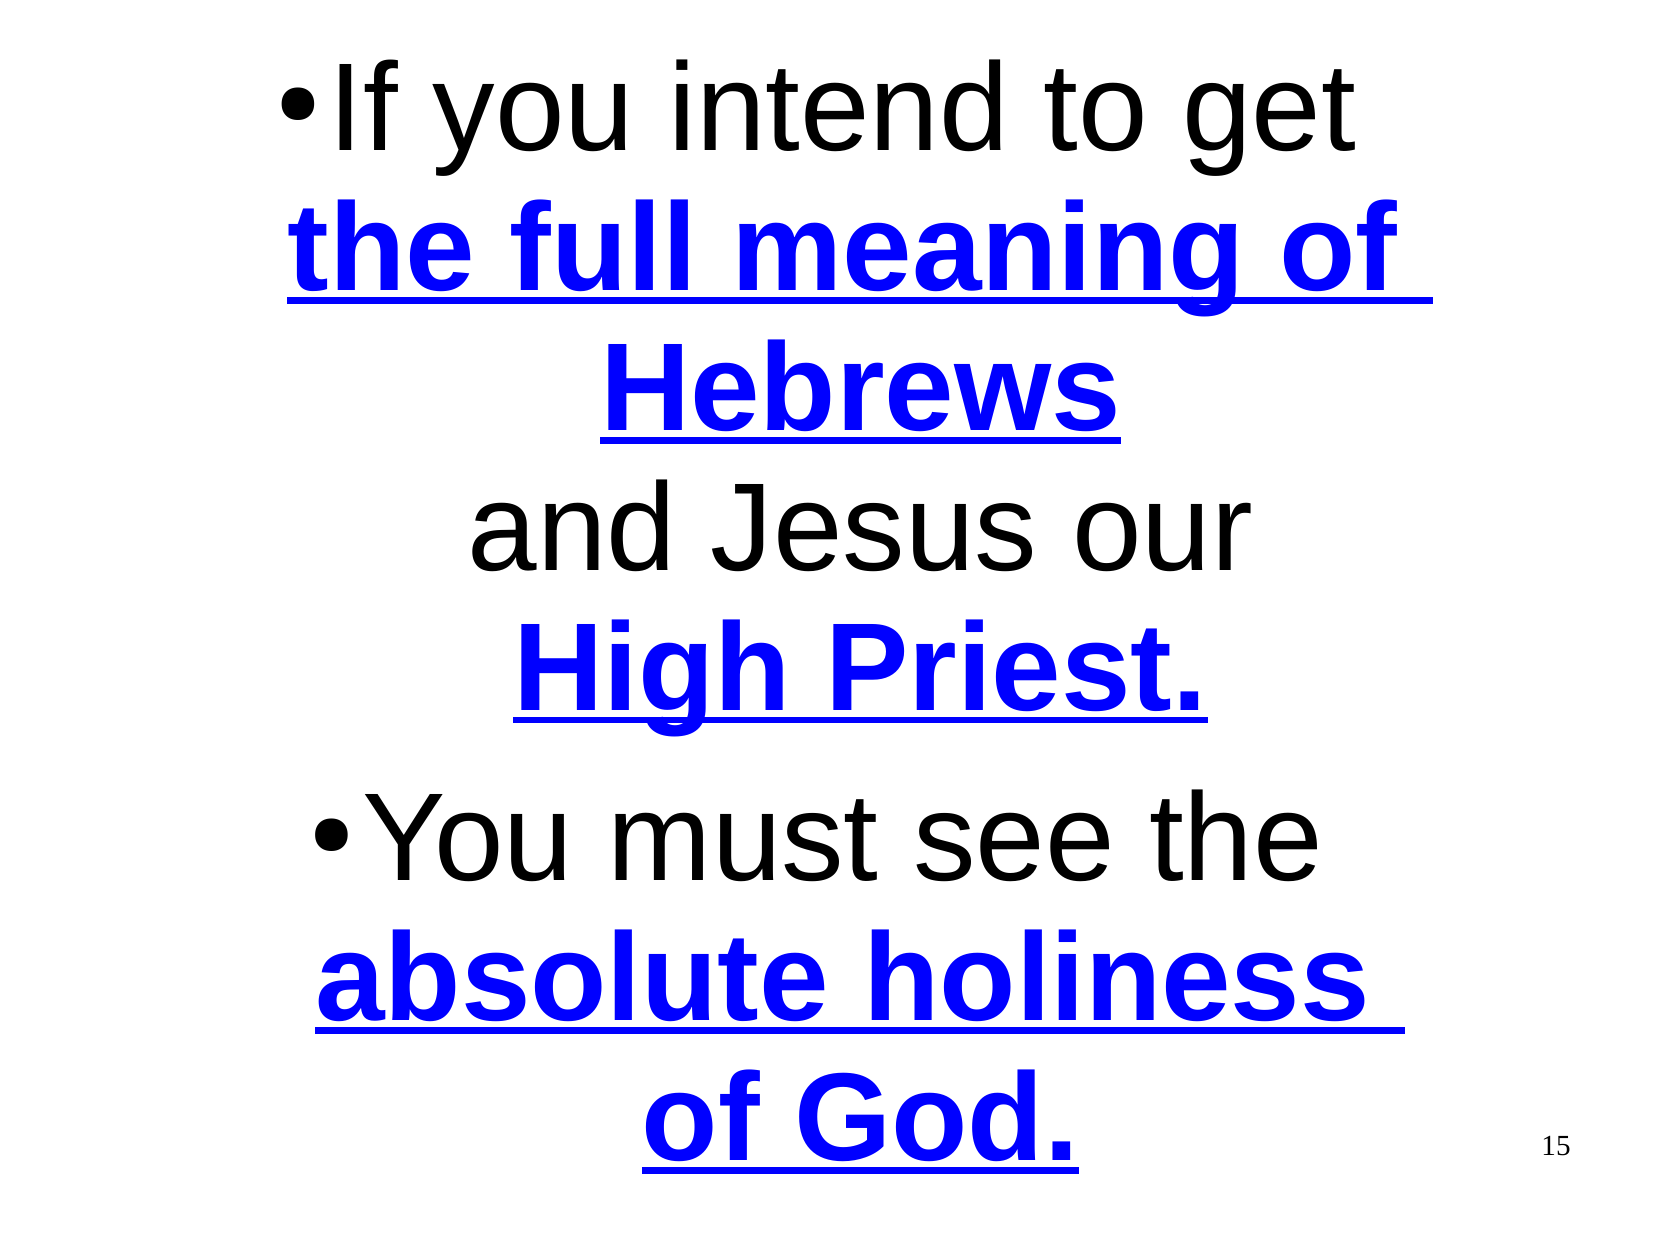

# If you intend to get the full meaning of Hebrews and Jesus our High Priest.
You must see the
absolute holiness
of God.
15